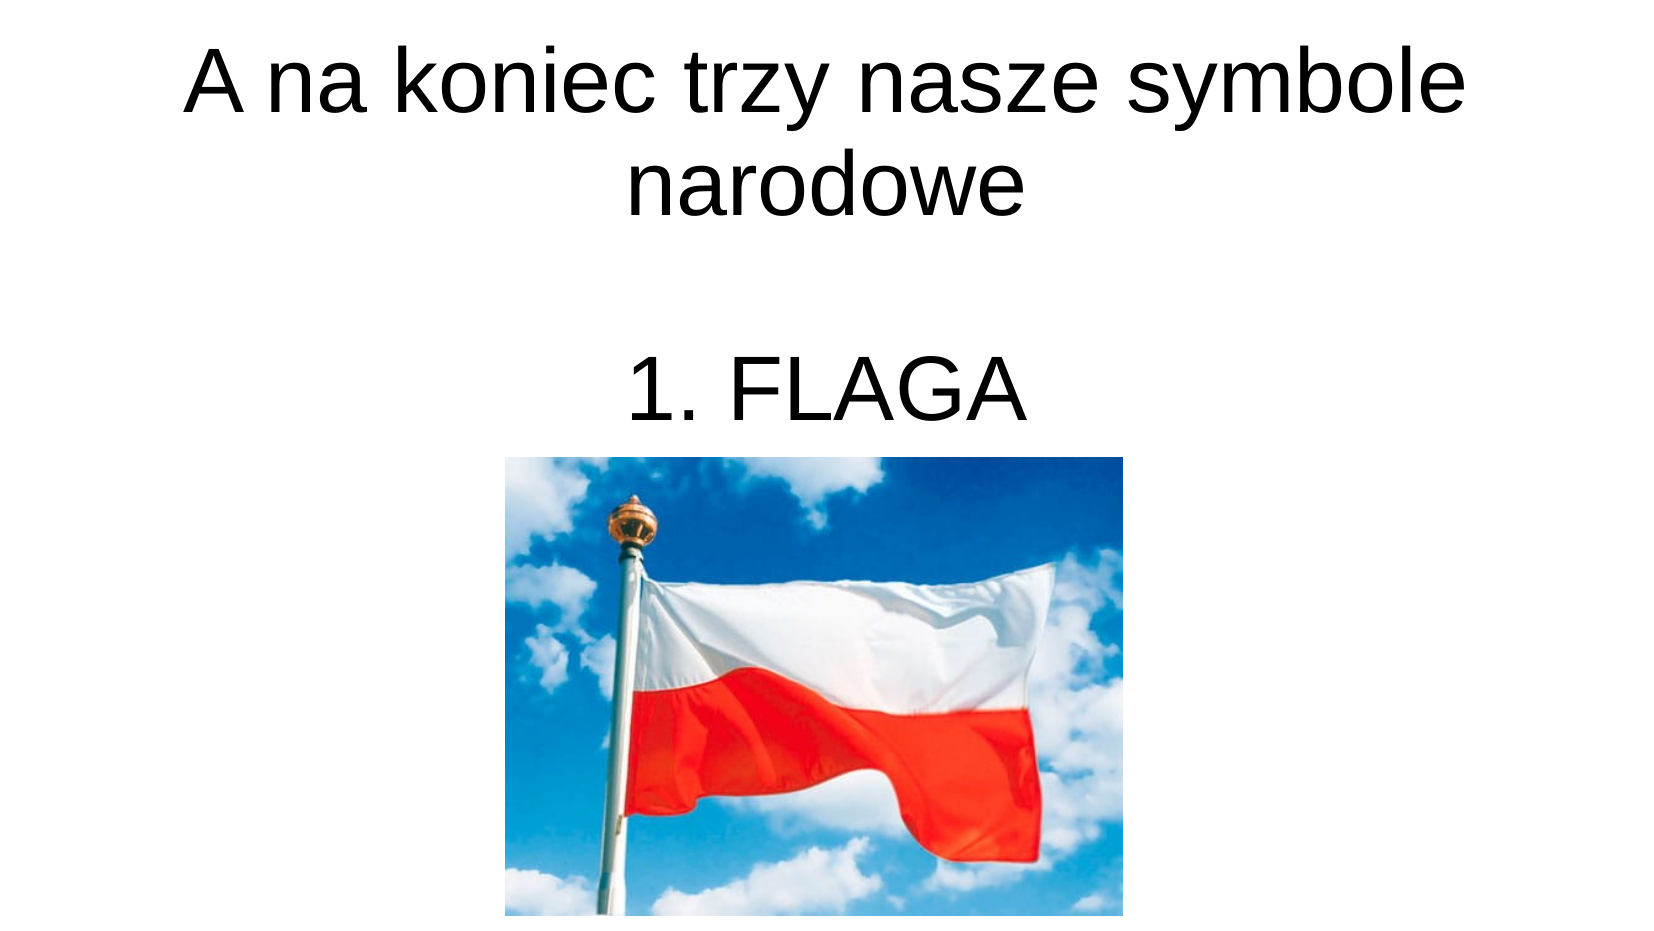

# A na koniec trzy nasze symbole narodowe 1. FLAGA